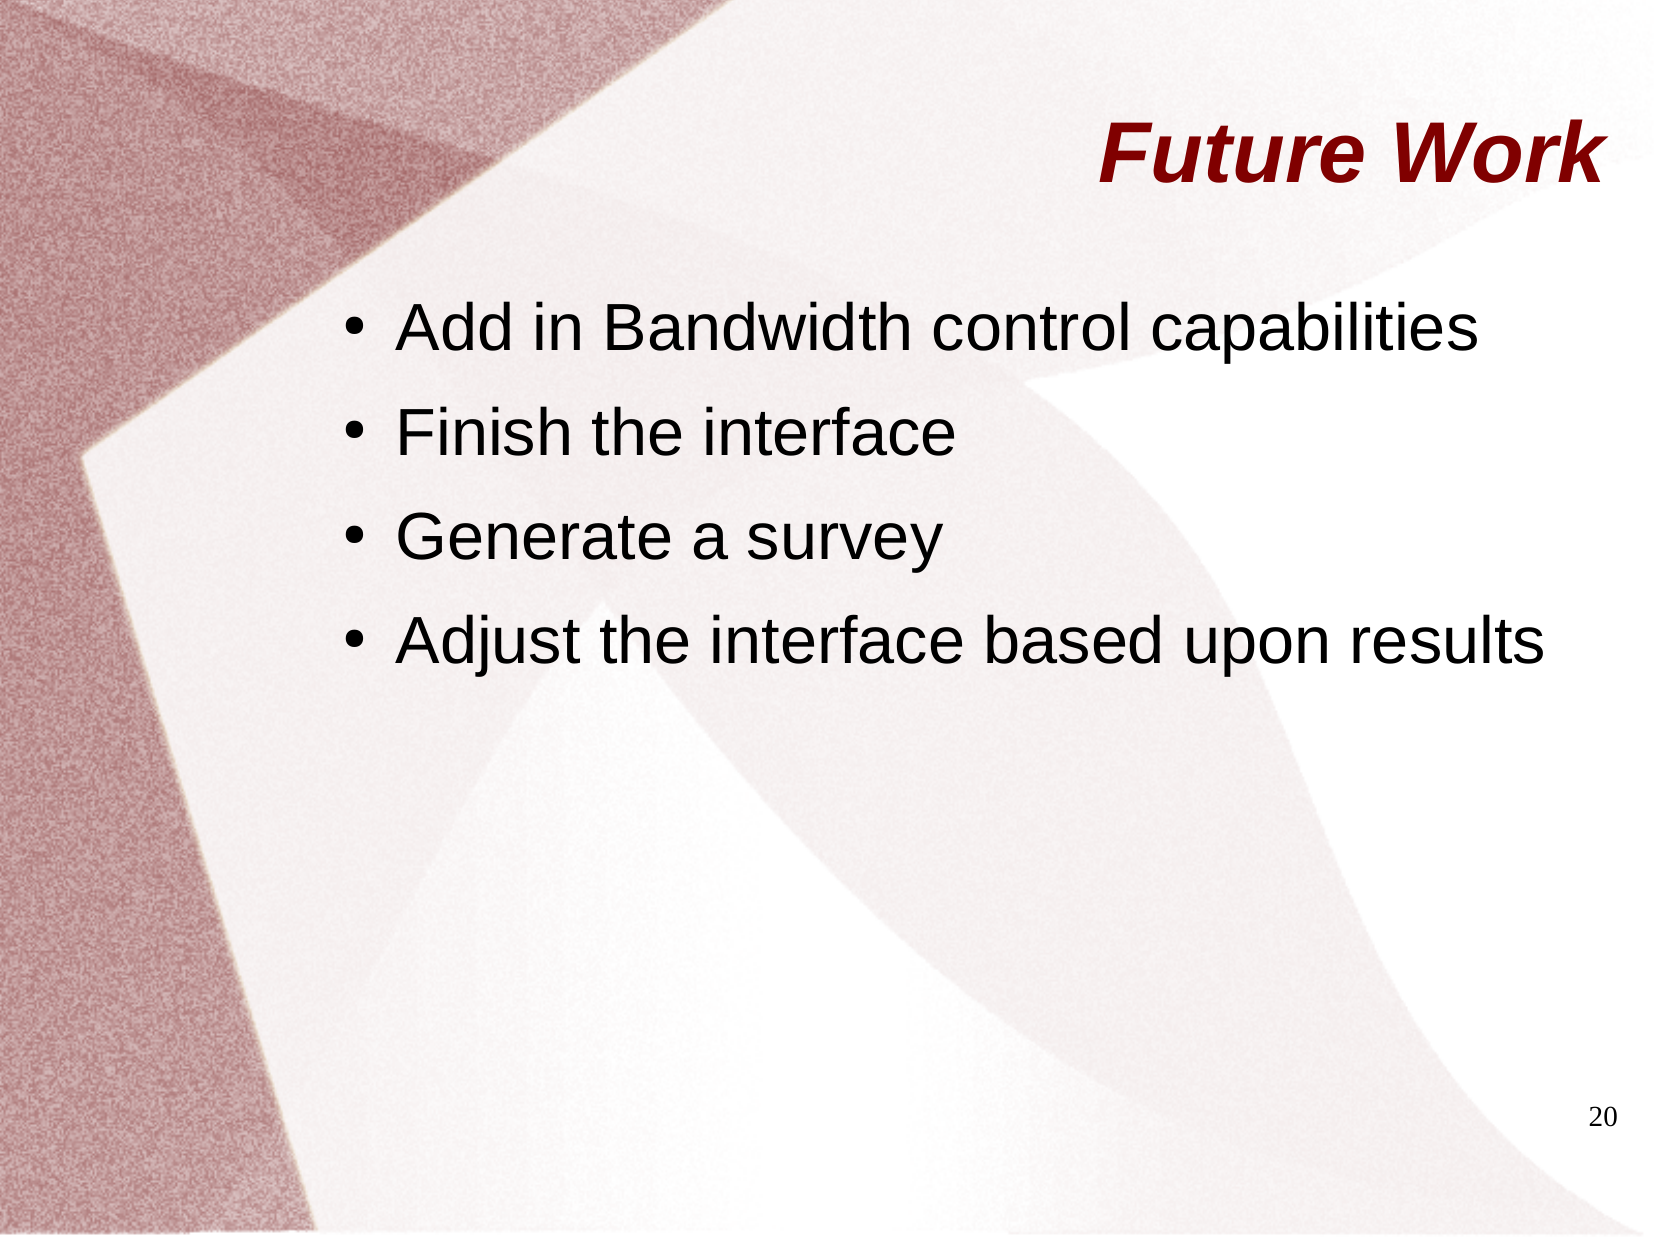

# Future Work
Add in Bandwidth control capabilities
Finish the interface
Generate a survey
Adjust the interface based upon results
20